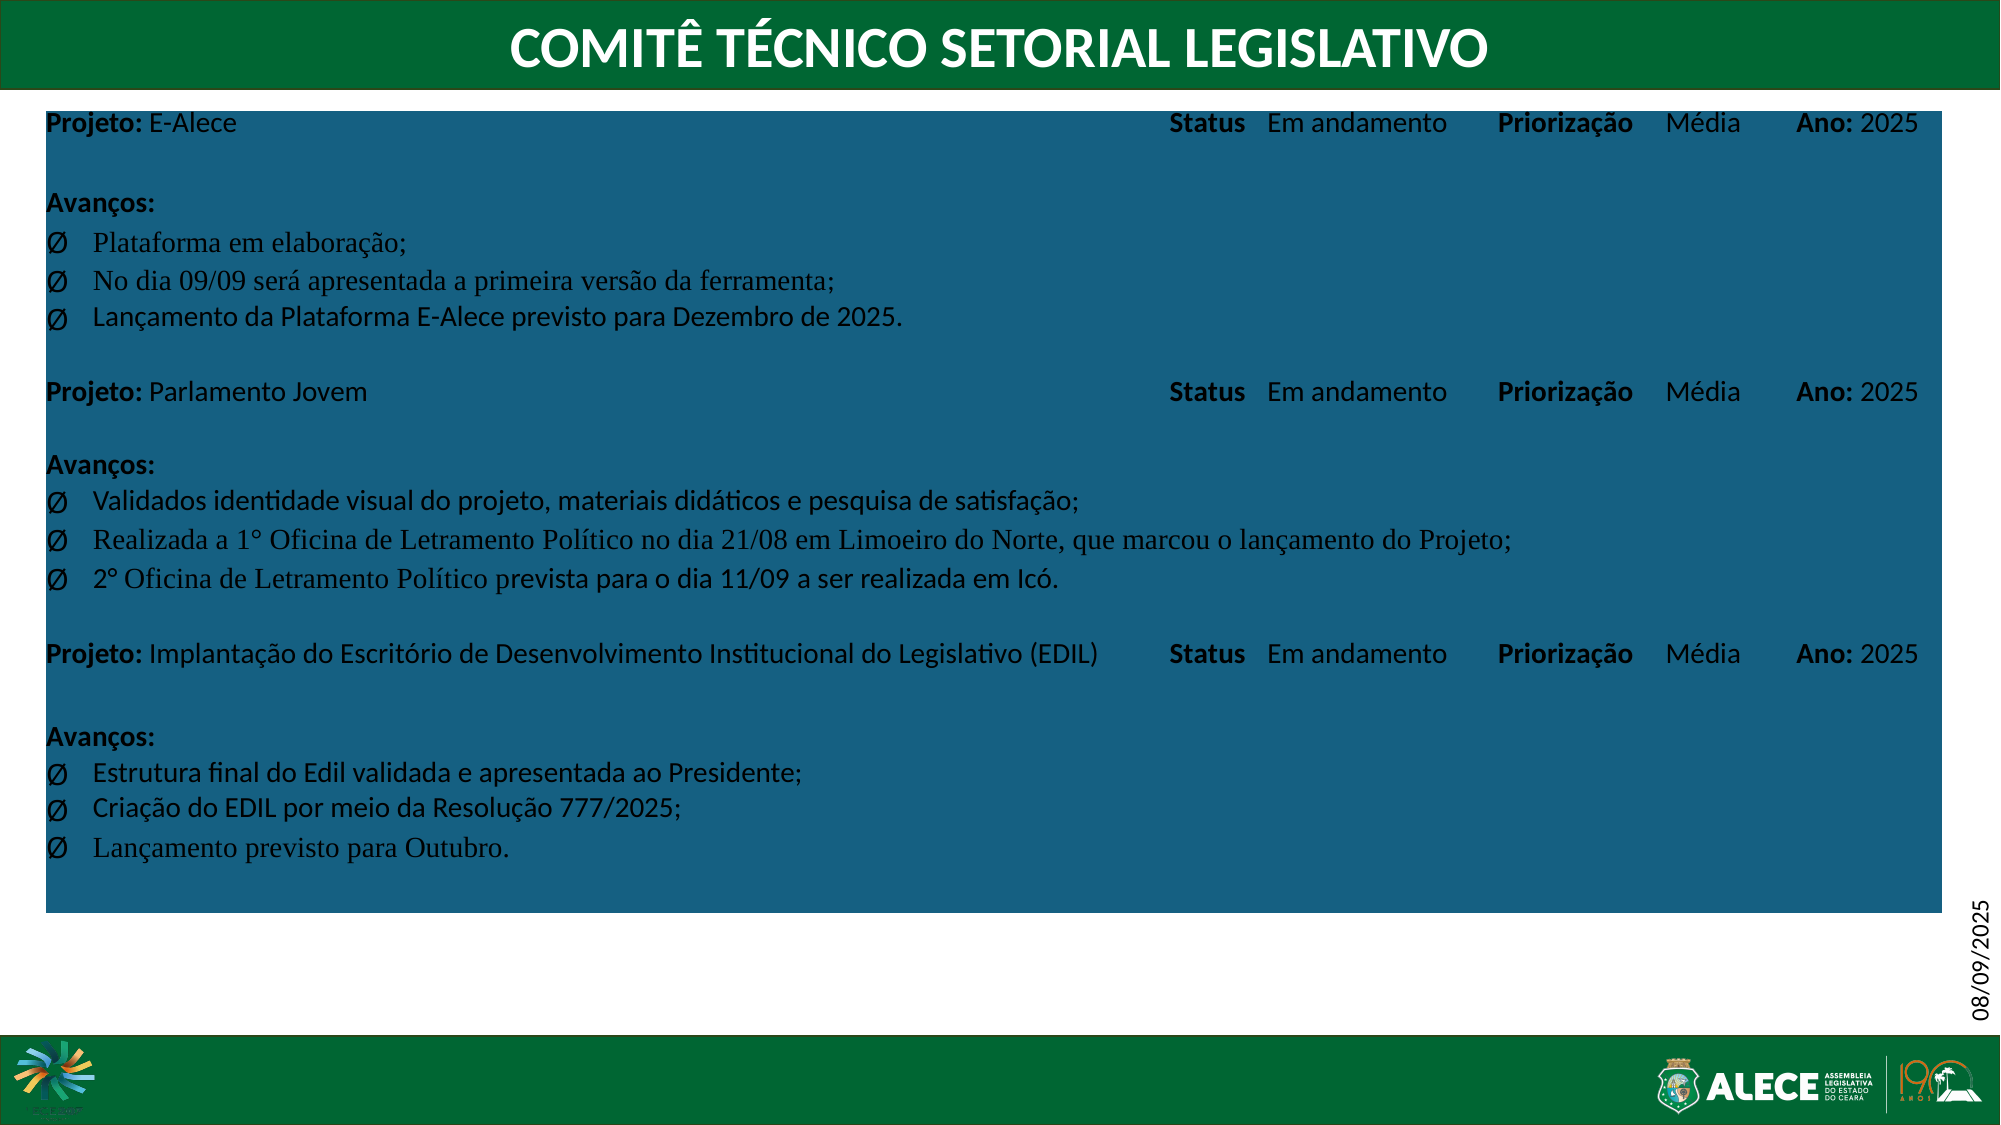

COMITÊ TÉCNICO SETORIAL LEGISLATIVO
| Projeto: E-Alece | Status | Em andamento | Priorização | Média | Ano: 2025 |
| --- | --- | --- | --- | --- | --- |
| Avanços: Plataforma em elaboração; No dia 09/09 será apresentada a primeira versão da ferramenta; Lançamento da Plataforma E-Alece previsto para Dezembro de 2025. | | | | | |
| Projeto: Parlamento Jovem | Status | Em andamento | Priorização | Média | Ano: 2025 |
| Avanços: Validados identidade visual do projeto, materiais didáticos e pesquisa de satisfação; Realizada a 1° Oficina de Letramento Político no dia 21/08 em Limoeiro do Norte, que marcou o lançamento do Projeto; 2° Oficina de Letramento Político prevista para o dia 11/09 a ser realizada em Icó. | | | | | |
| Projeto: Implantação do Escritório de Desenvolvimento Institucional do Legislativo (EDIL) | Status | Em andamento | Priorização | Média | Ano: 2025 |
| Avanços: Estrutura final do Edil validada e apresentada ao Presidente; Criação do EDIL por meio da Resolução 777/2025; Lançamento previsto para Outubro. | | | | | |
08/09/2025